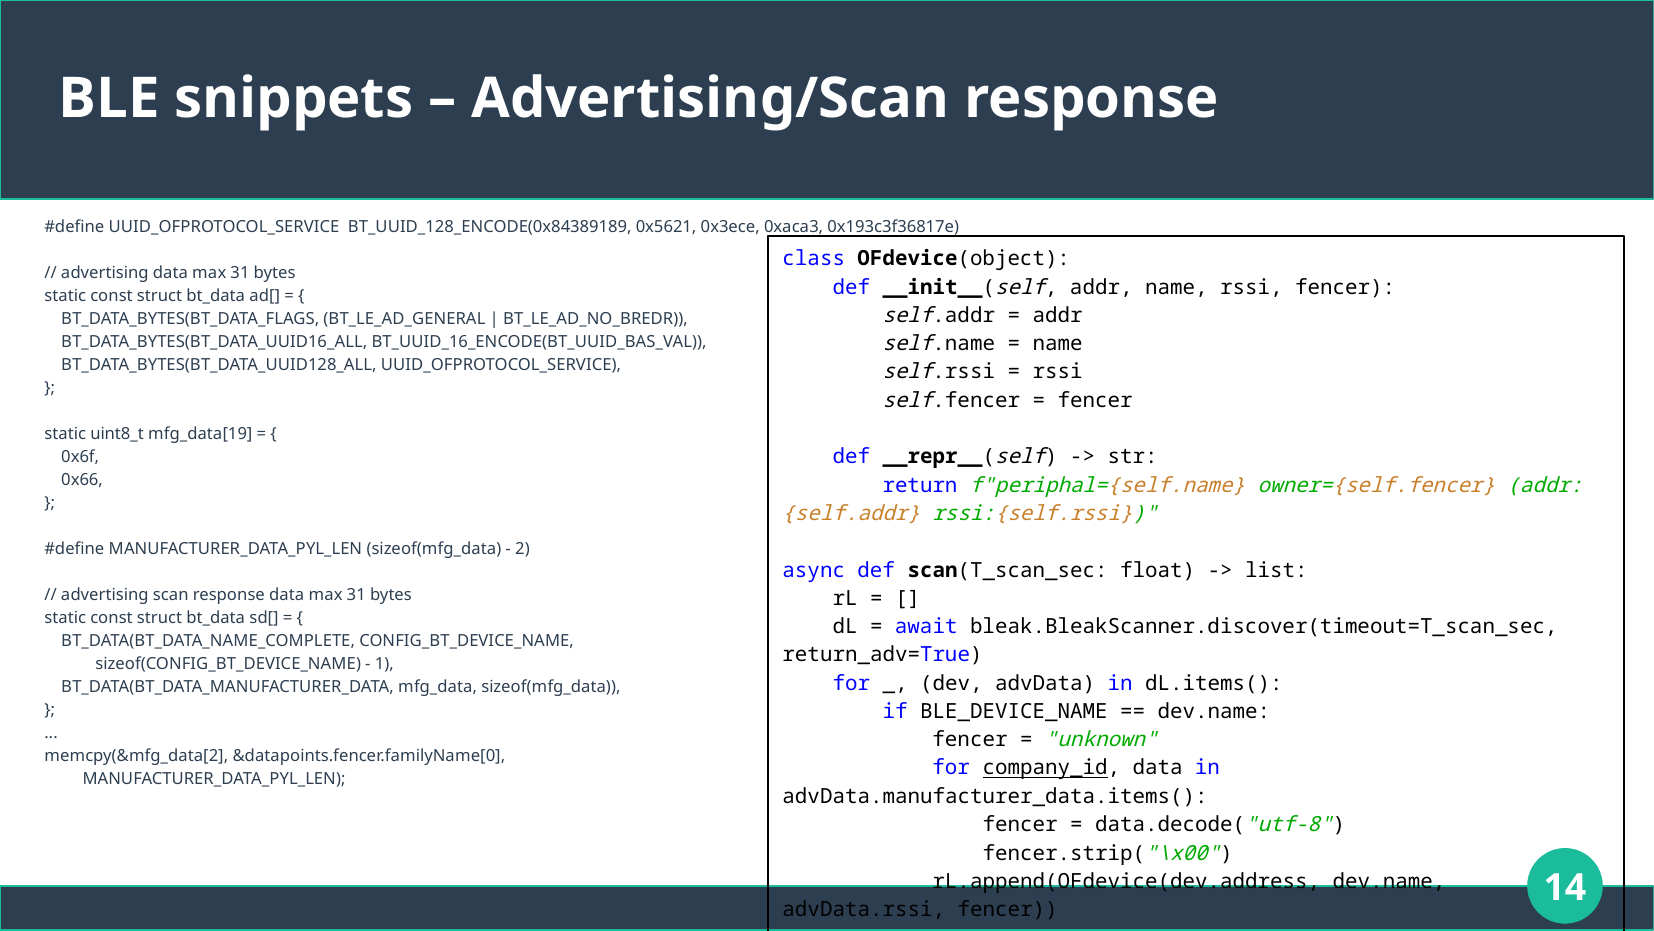

# BLE snippets – Advertising/Scan response
#define UUID_OFPROTOCOL_SERVICE BT_UUID_128_ENCODE(0x84389189, 0x5621, 0x3ece, 0xaca3, 0x193c3f36817e)
// advertising data max 31 bytes
static const struct bt_data ad[] = {
 BT_DATA_BYTES(BT_DATA_FLAGS, (BT_LE_AD_GENERAL | BT_LE_AD_NO_BREDR)),
 BT_DATA_BYTES(BT_DATA_UUID16_ALL, BT_UUID_16_ENCODE(BT_UUID_BAS_VAL)),
 BT_DATA_BYTES(BT_DATA_UUID128_ALL, UUID_OFPROTOCOL_SERVICE),
};
static uint8_t mfg_data[19] = {
 0x6f,
 0x66,
};
#define MANUFACTURER_DATA_PYL_LEN (sizeof(mfg_data) - 2)
// advertising scan response data max 31 bytes
static const struct bt_data sd[] = {
 BT_DATA(BT_DATA_NAME_COMPLETE, CONFIG_BT_DEVICE_NAME,
 sizeof(CONFIG_BT_DEVICE_NAME) - 1),
 BT_DATA(BT_DATA_MANUFACTURER_DATA, mfg_data, sizeof(mfg_data)),
};
...
memcpy(&mfg_data[2], &datapoints.fencer.familyName[0],
 MANUFACTURER_DATA_PYL_LEN);
class OFdevice(object):
 def __init__(self, addr, name, rssi, fencer):
 self.addr = addr
 self.name = name
 self.rssi = rssi
 self.fencer = fencer
 def __repr__(self) -> str:
 return f"periphal={self.name} owner={self.fencer} (addr:{self.addr} rssi:{self.rssi})"
async def scan(T_scan_sec: float) -> list:
 rL = []
 dL = await bleak.BleakScanner.discover(timeout=T_scan_sec, return_adv=True)
 for _, (dev, advData) in dL.items():
 if BLE_DEVICE_NAME == dev.name:
 fencer = "unknown"
 for company_id, data in advData.manufacturer_data.items():
 fencer = data.decode("utf-8")
 fencer.strip("\x00")
 rL.append(OFdevice(dev.address, dev.name, advData.rssi, fencer))
 return rL
14